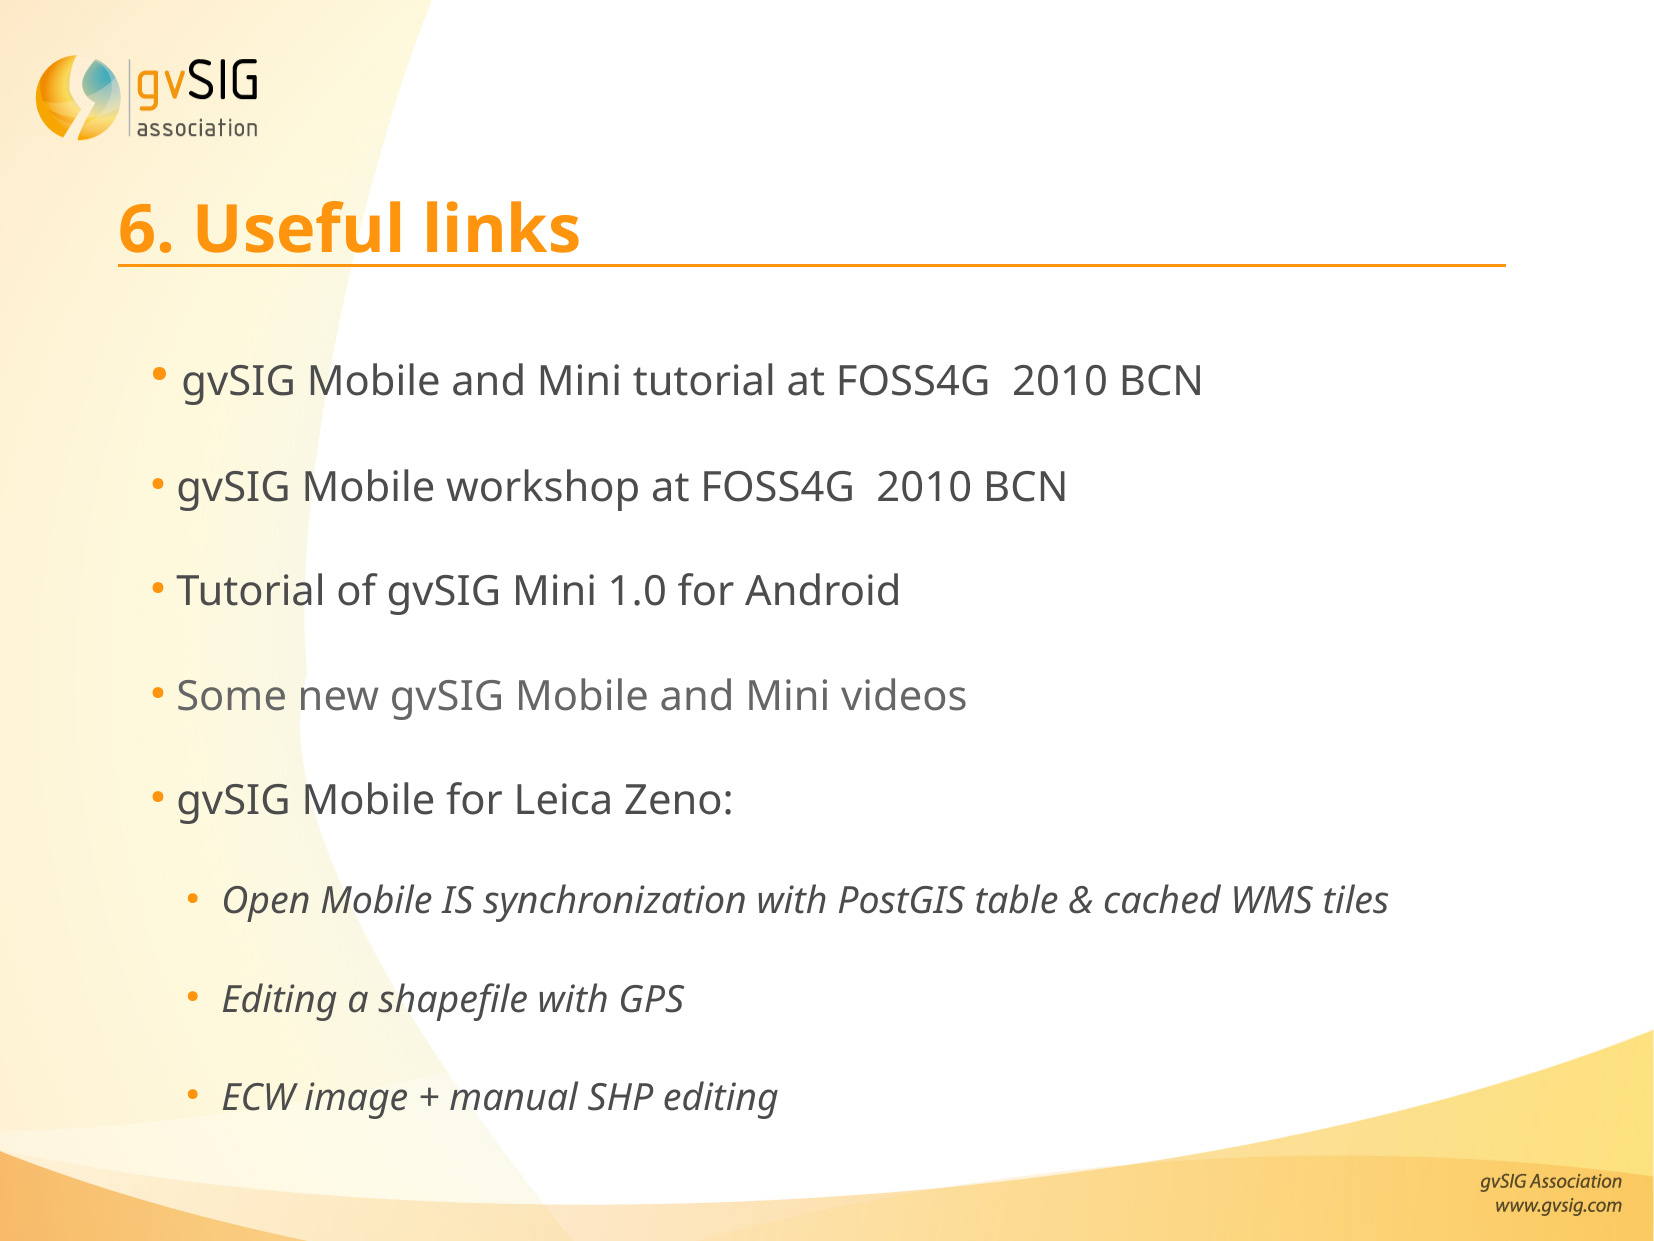

# 6. Useful links
 gvSIG Mobile and Mini tutorial at FOSS4G 2010 BCN
 gvSIG Mobile workshop at FOSS4G 2010 BCN
 Tutorial of gvSIG Mini 1.0 for Android
 Some new gvSIG Mobile and Mini videos
 gvSIG Mobile for Leica Zeno:
Open Mobile IS synchronization with PostGIS table & cached WMS tiles
Editing a shapefile with GPS
ECW image + manual SHP editing